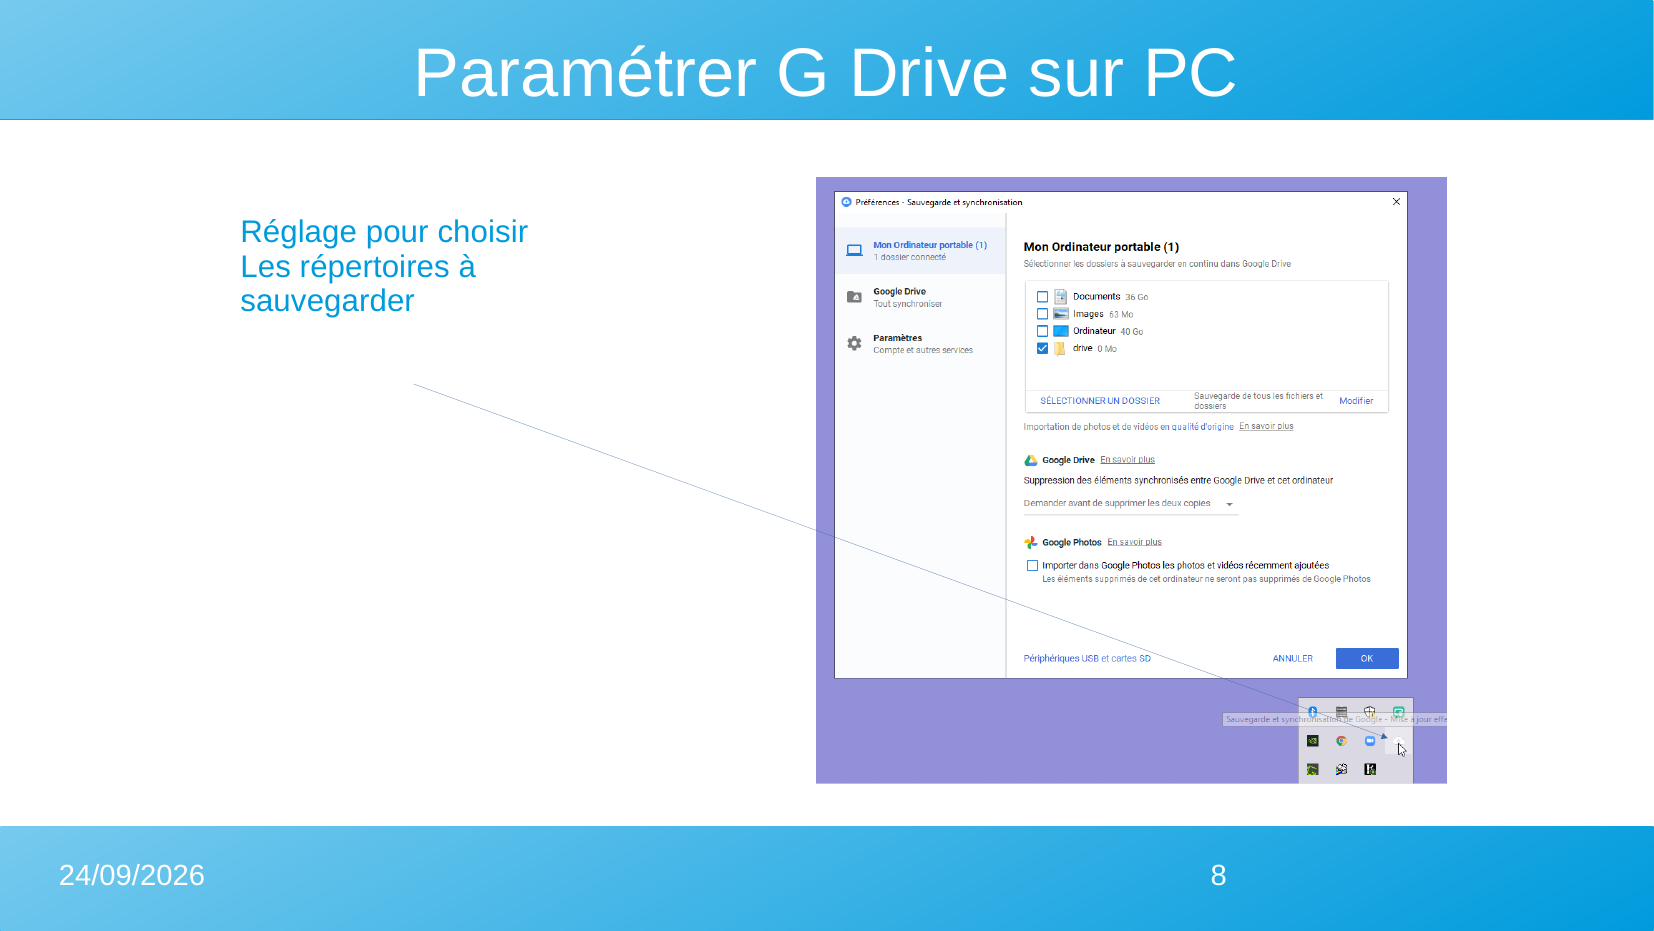

# Paramétrer G Drive sur PC
Réglage pour choisir
Les répertoires à sauvegarder